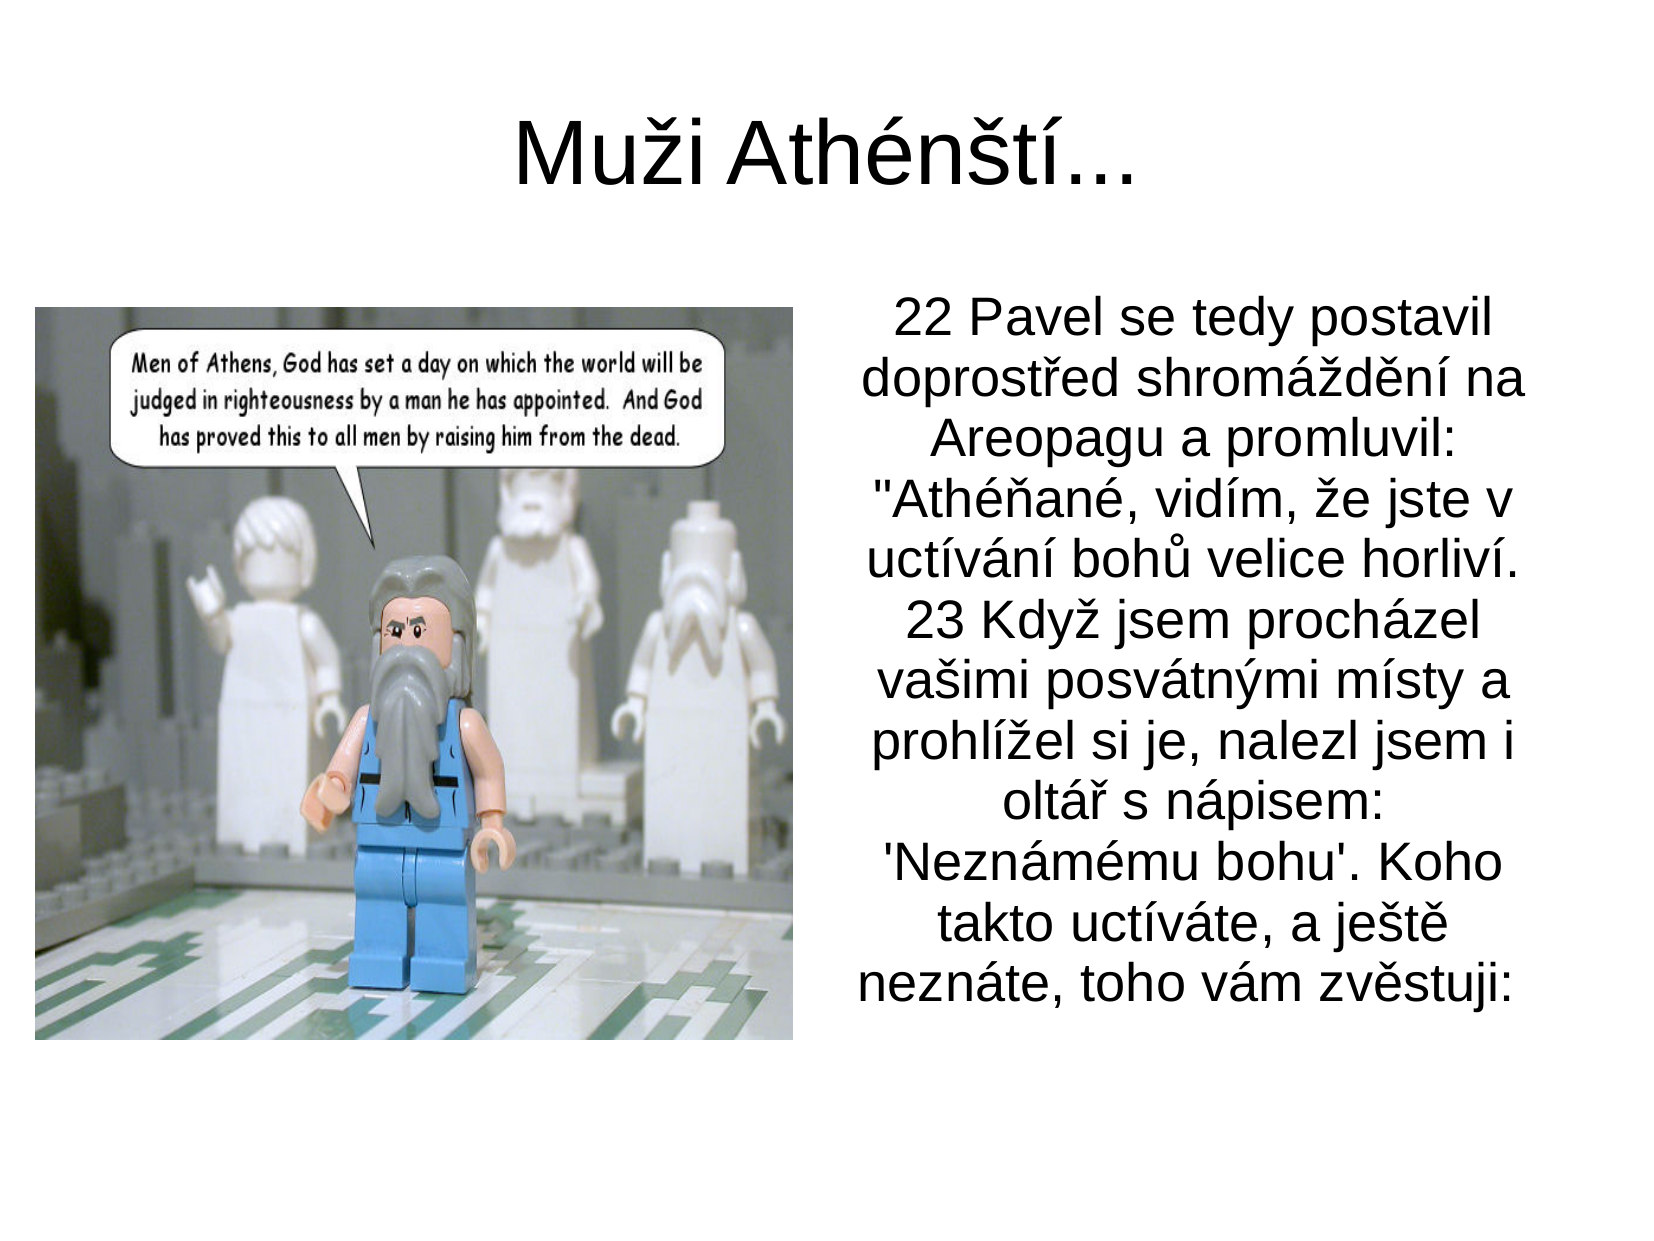

# Muži Athénští...
22 Pavel se tedy postavil doprostřed shromáždění na Areopagu a promluvil: "Athéňané, vidím, že jste v uctívání bohů velice horliví. 23 Když jsem procházel vašimi posvátnými místy a prohlížel si je, nalezl jsem i oltář s nápisem: 'Neznámému bohu'. Koho takto uctíváte, a ještě neznáte, toho vám zvěstuji: